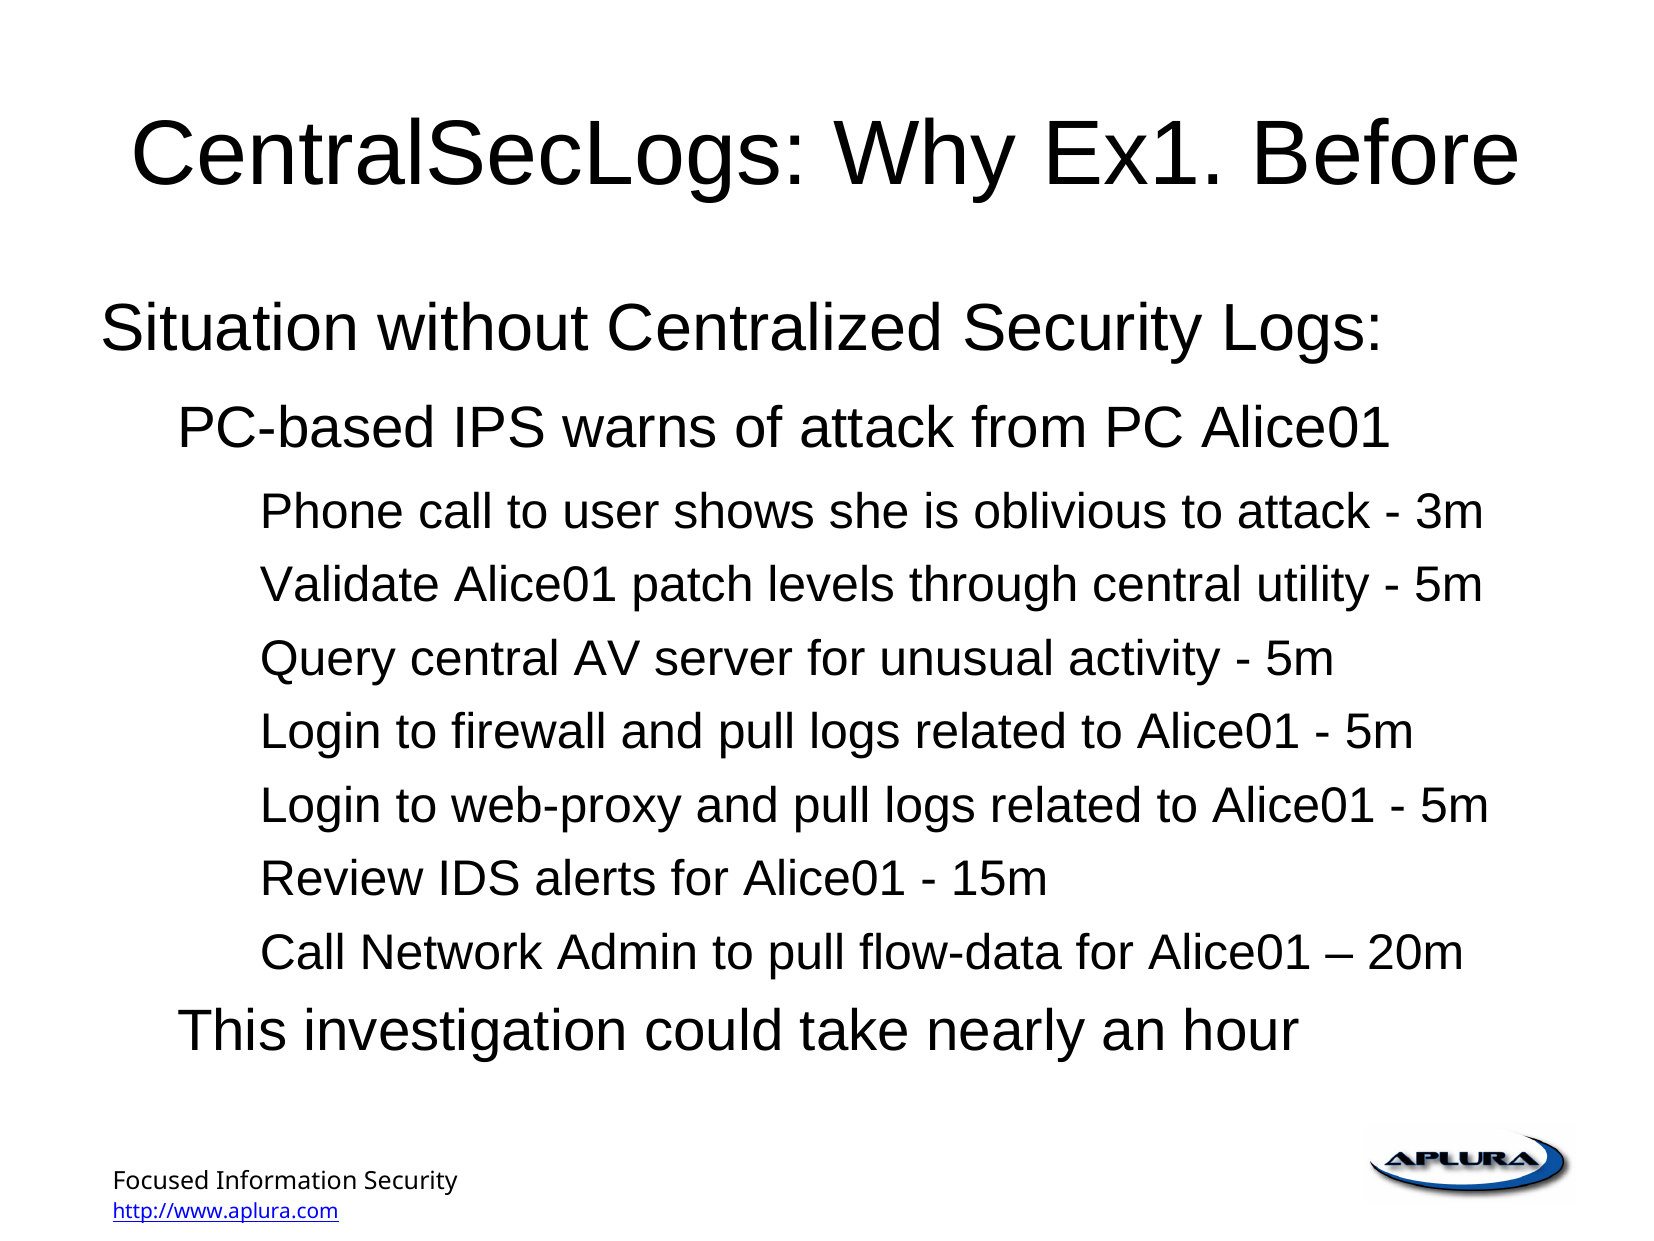

# CentralSecLogs: Why Ex1. Before
Situation without Centralized Security Logs:
PC-based IPS warns of attack from PC Alice01
Phone call to user shows she is oblivious to attack - 3m
Validate Alice01 patch levels through central utility - 5m
Query central AV server for unusual activity - 5m
Login to firewall and pull logs related to Alice01 - 5m
Login to web-proxy and pull logs related to Alice01 - 5m
Review IDS alerts for Alice01 - 15m
Call Network Admin to pull flow-data for Alice01 – 20m
This investigation could take nearly an hour